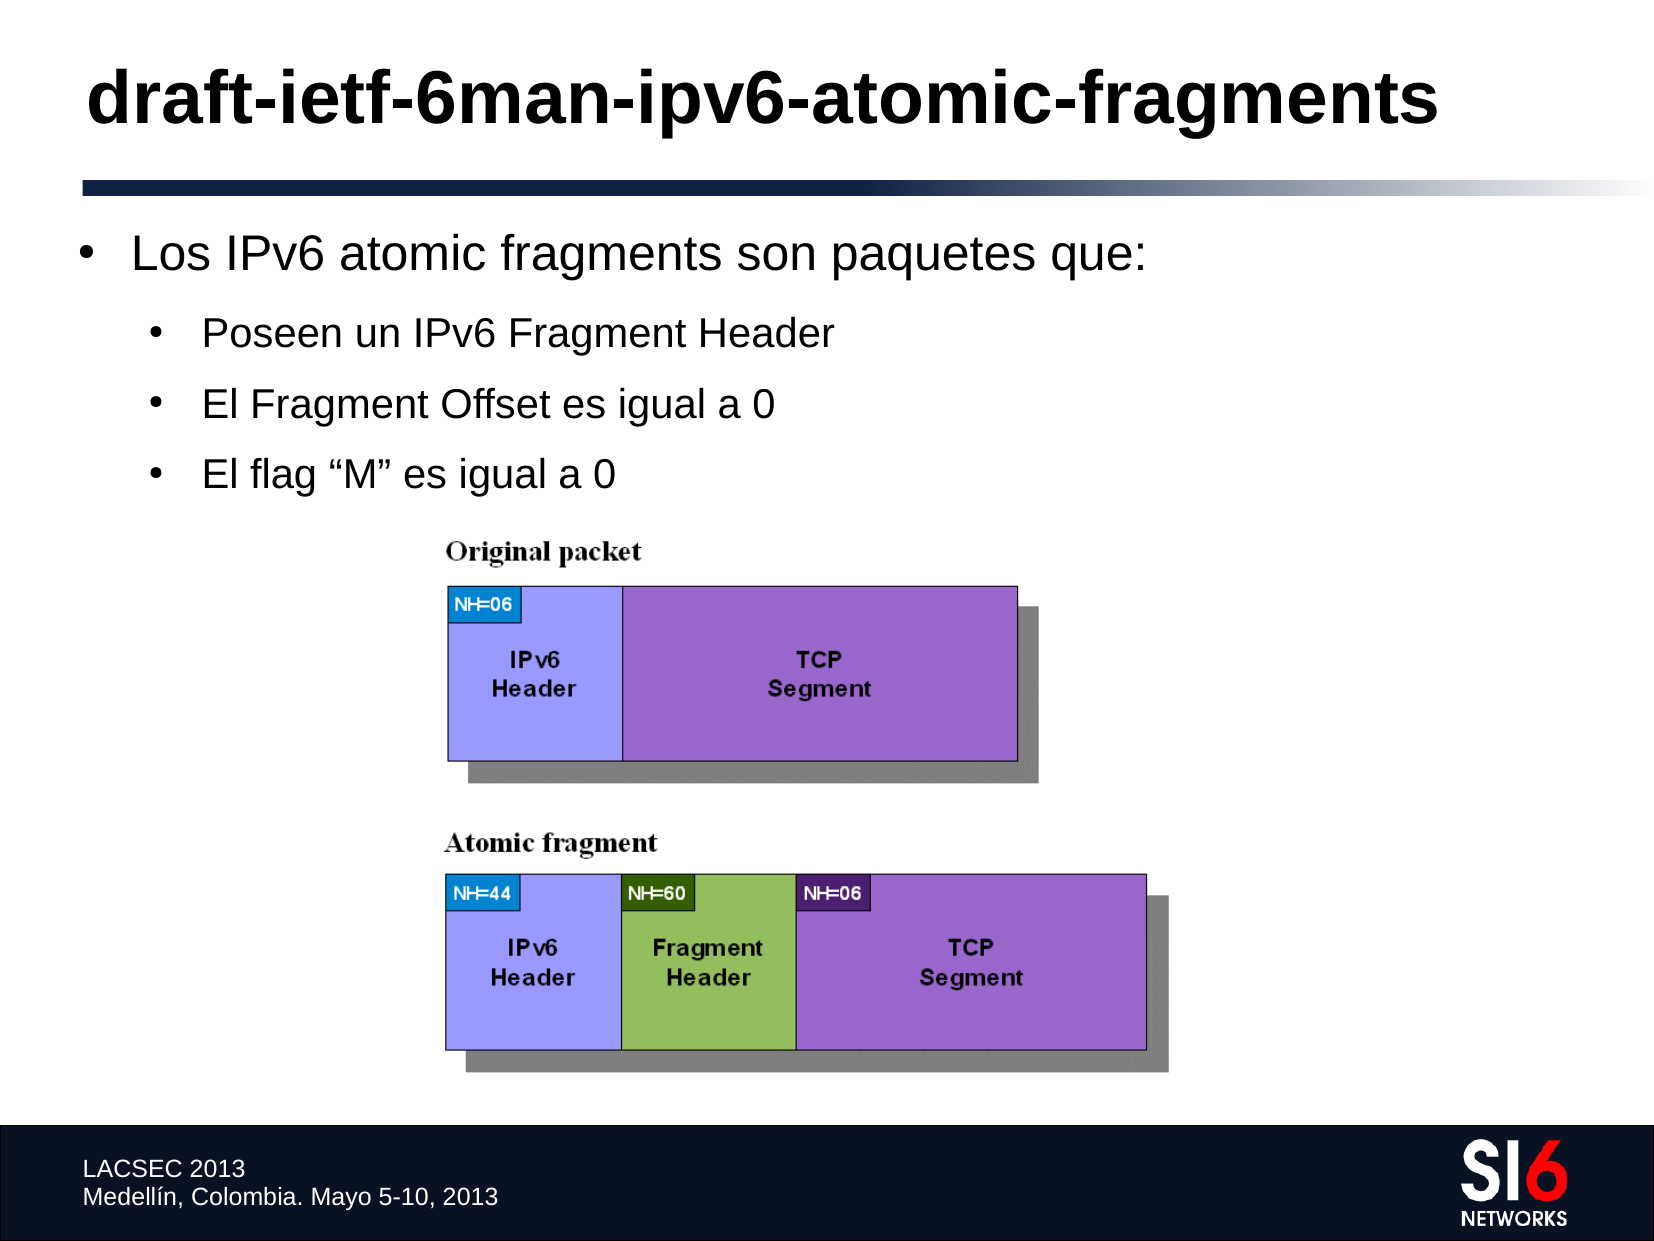

# draft-ietf-6man-ipv6-atomic-fragments
Los IPv6 atomic fragments son paquetes que:
Poseen un IPv6 Fragment Header
El Fragment Offset es igual a 0
El flag “M” es igual a 0